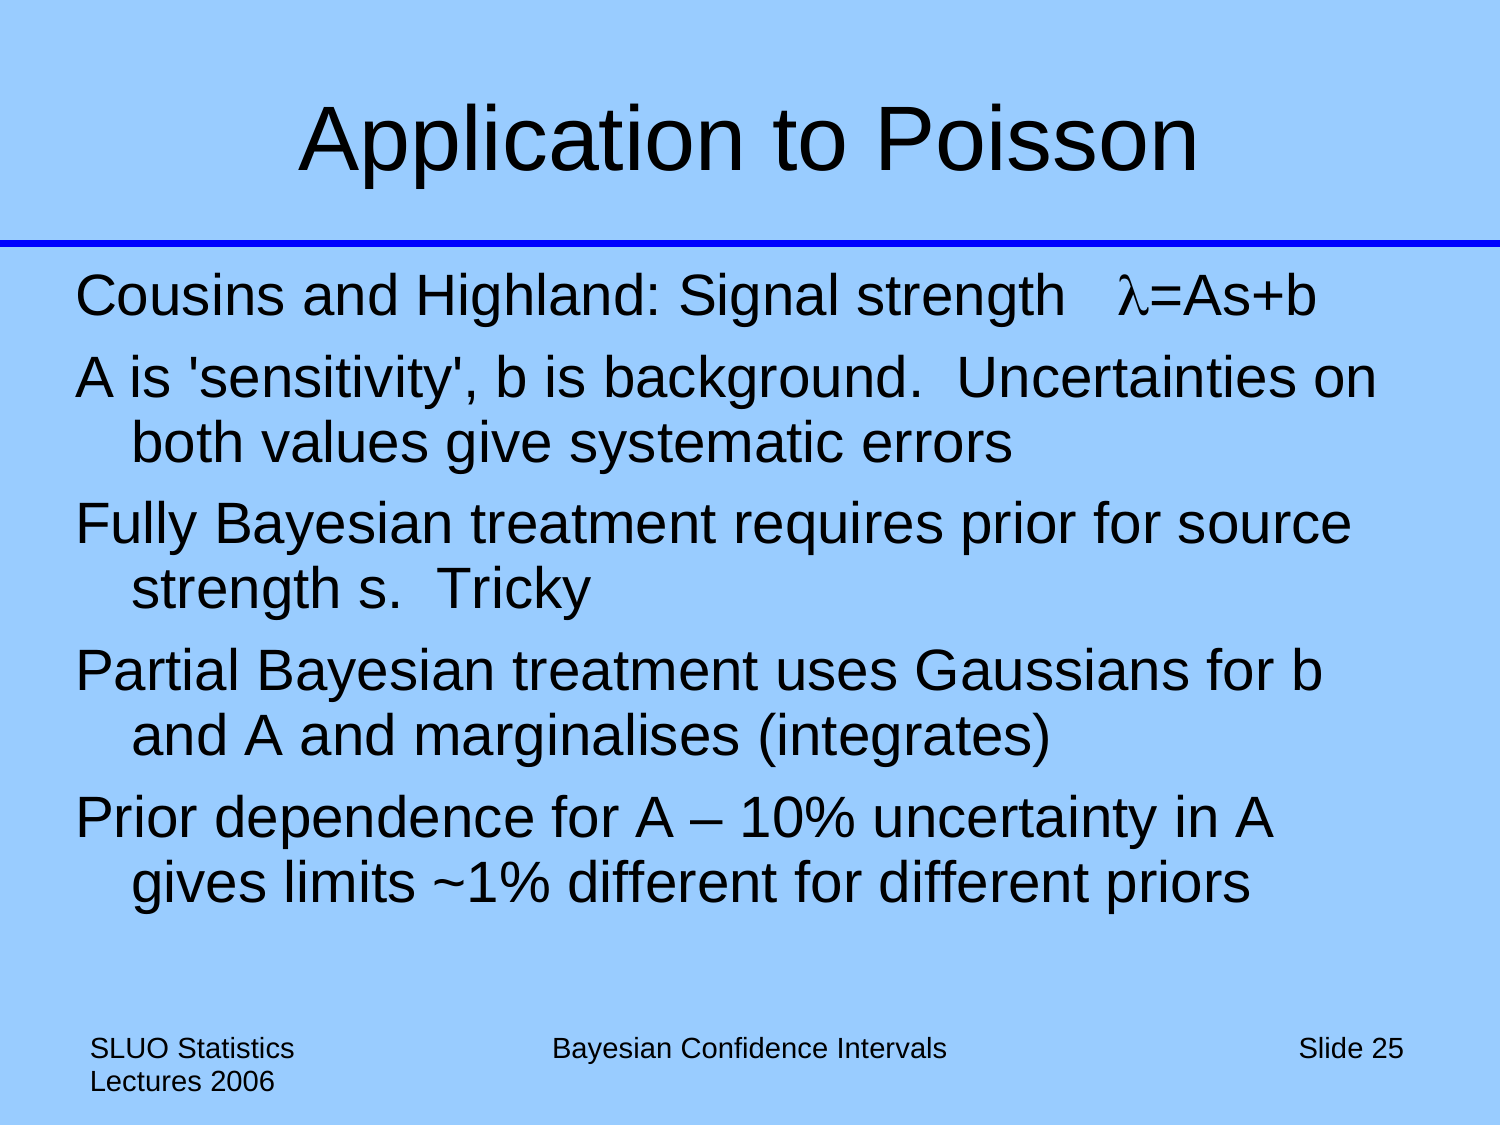

# Application to Poisson
Cousins and Highland: Signal strength =As+b
A is 'sensitivity', b is background. Uncertainties on both values give systematic errors
Fully Bayesian treatment requires prior for source strength s. Tricky
Partial Bayesian treatment uses Gaussians for b and A and marginalises (integrates)
Prior dependence for A – 10% uncertainty in A gives limits ~1% different for different priors
25